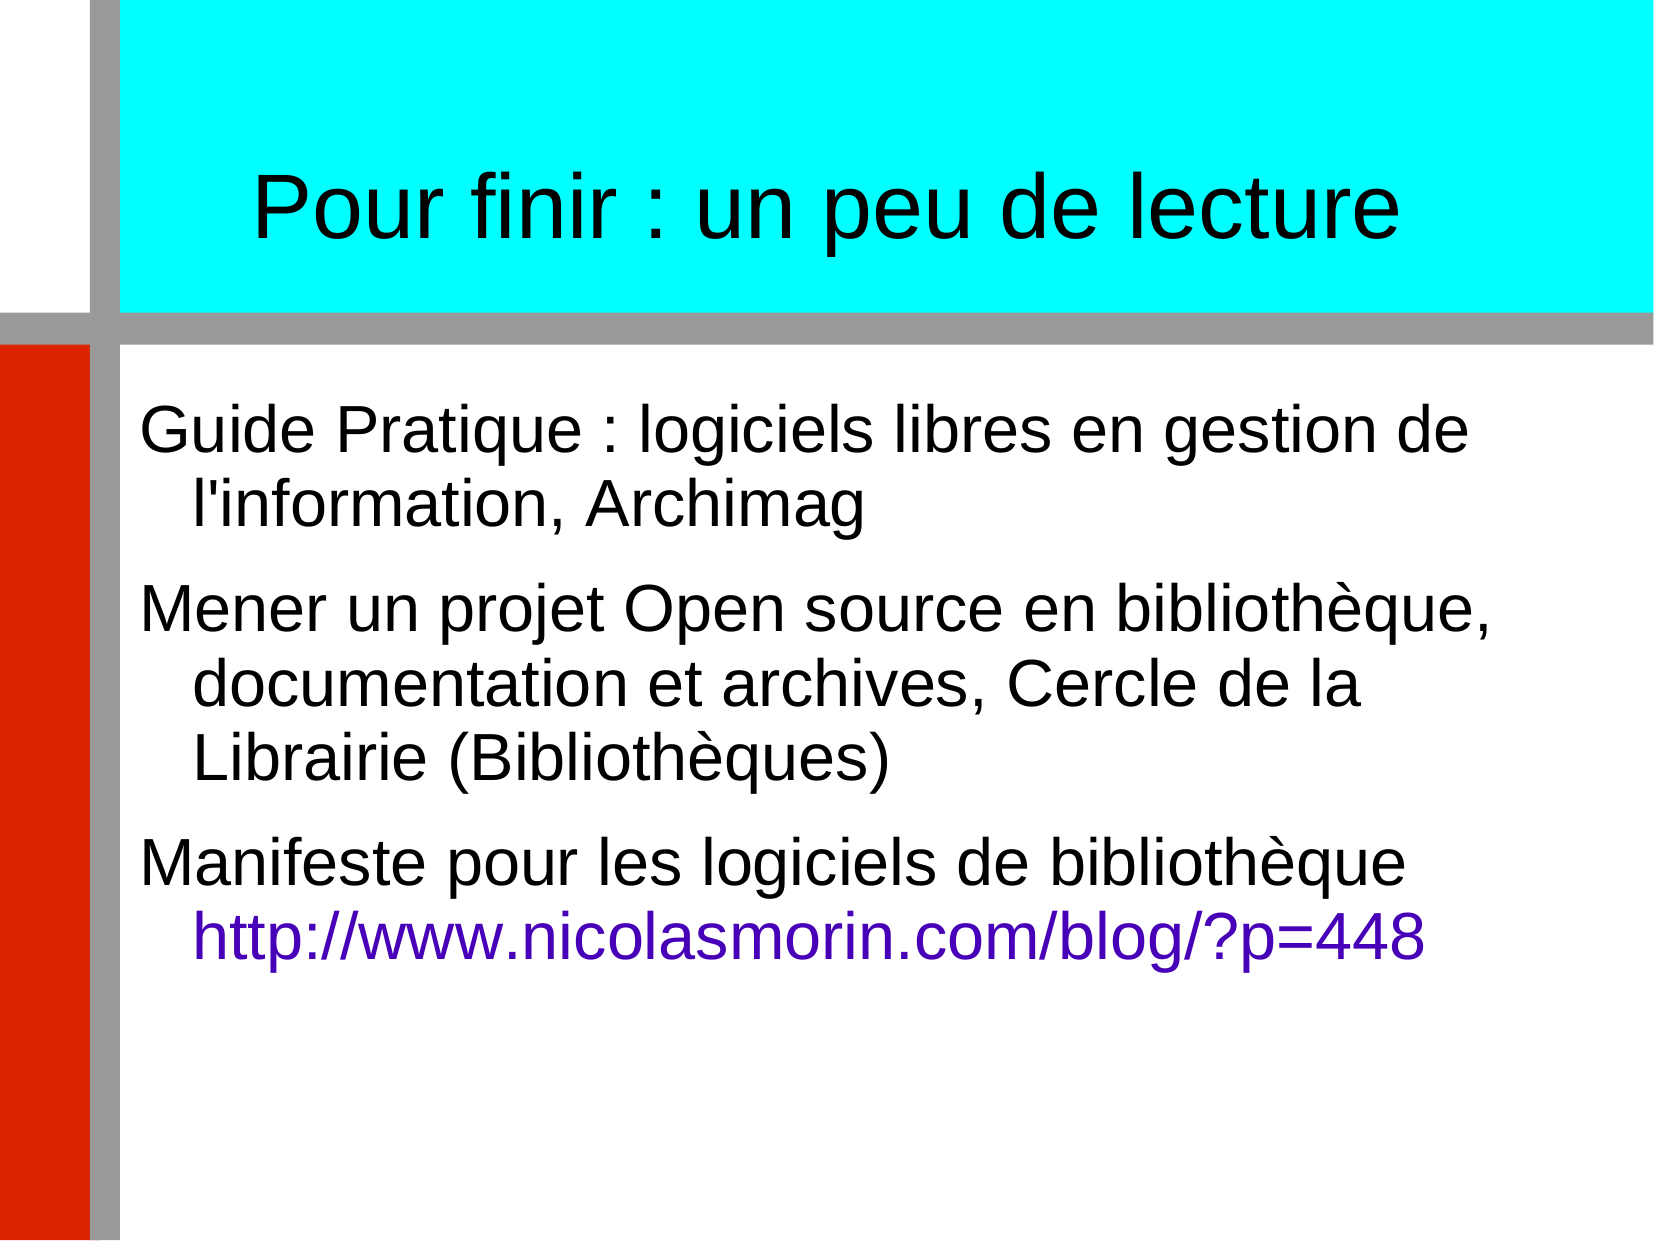

# Pour finir : un peu de lecture
Guide Pratique : logiciels libres en gestion de l'information, Archimag
Mener un projet Open source en bibliothèque, documentation et archives, Cercle de la Librairie (Bibliothèques)
Manifeste pour les logiciels de bibliothèque http://www.nicolasmorin.com/blog/?p=448